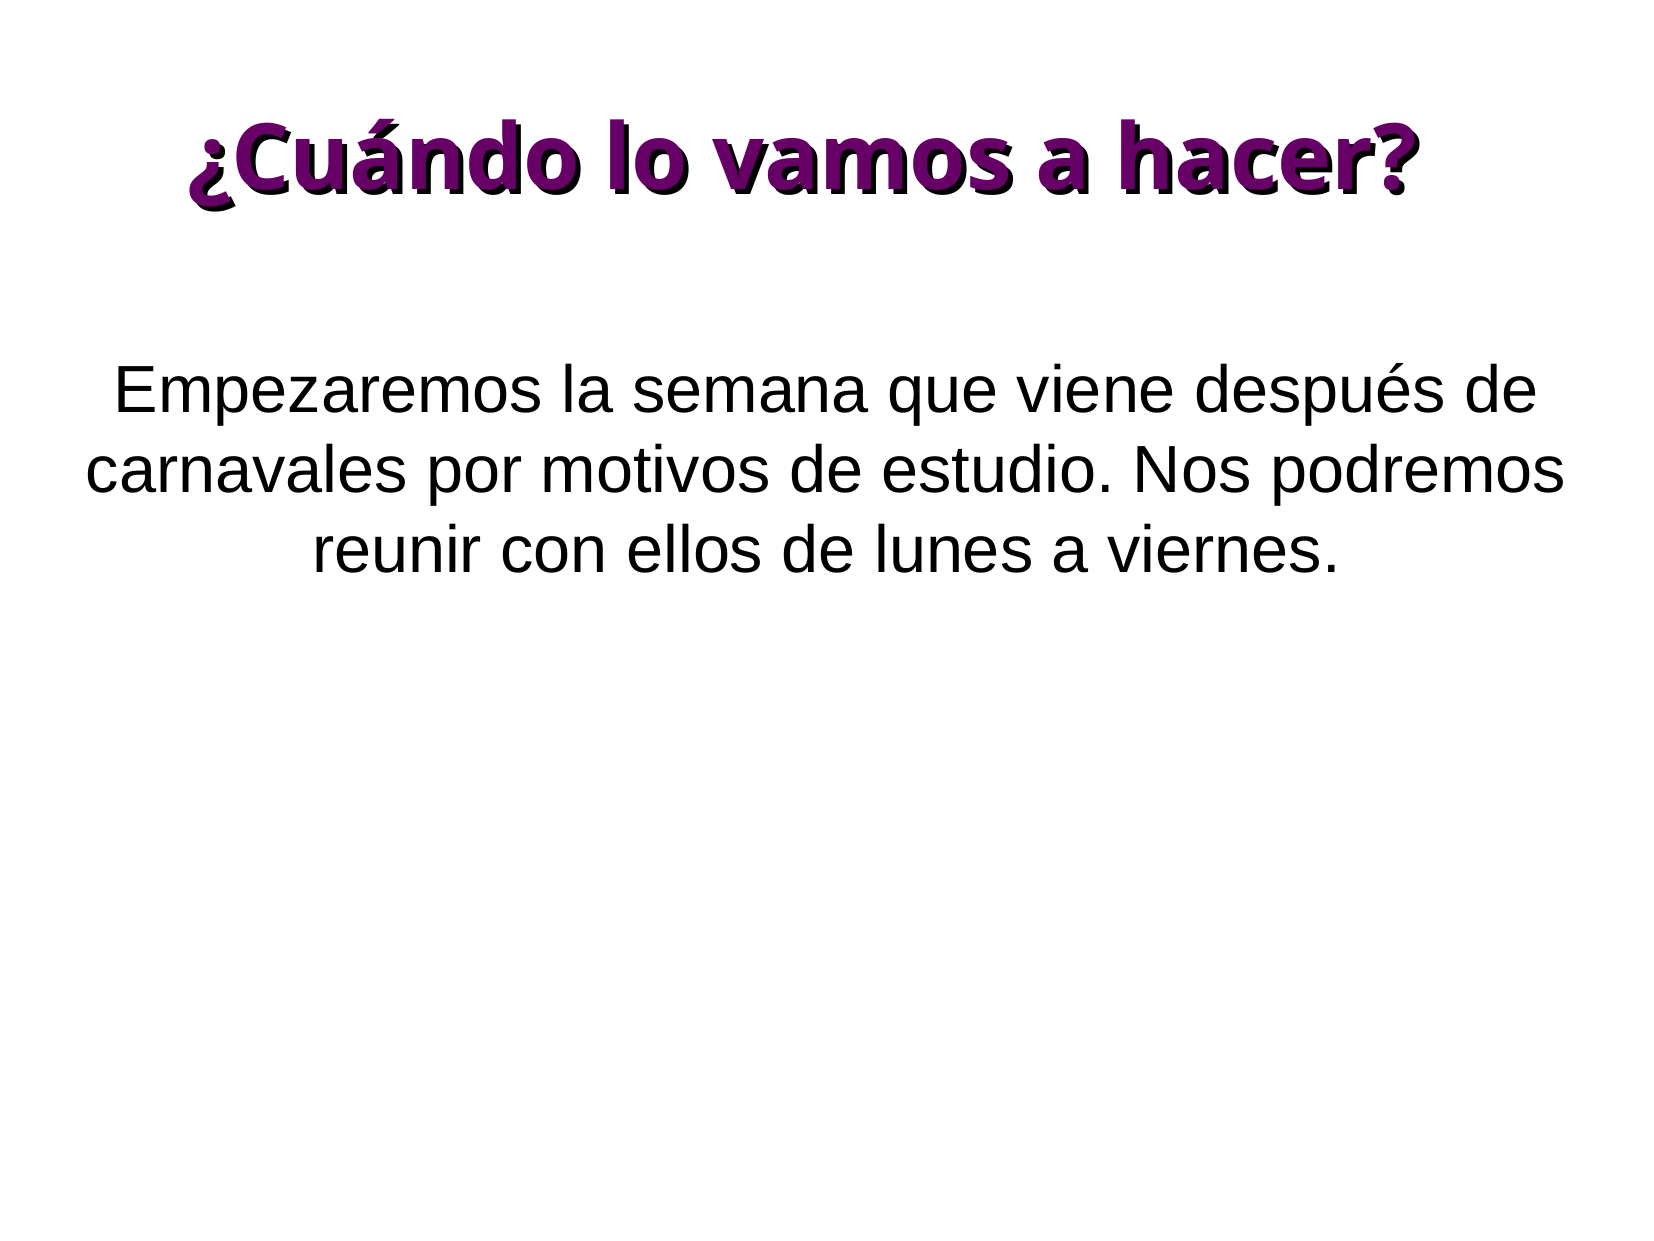

# ¿Cuándo lo vamos a hacer?
Empezaremos la semana que viene después de carnavales por motivos de estudio. Nos podremos reunir con ellos de lunes a viernes.